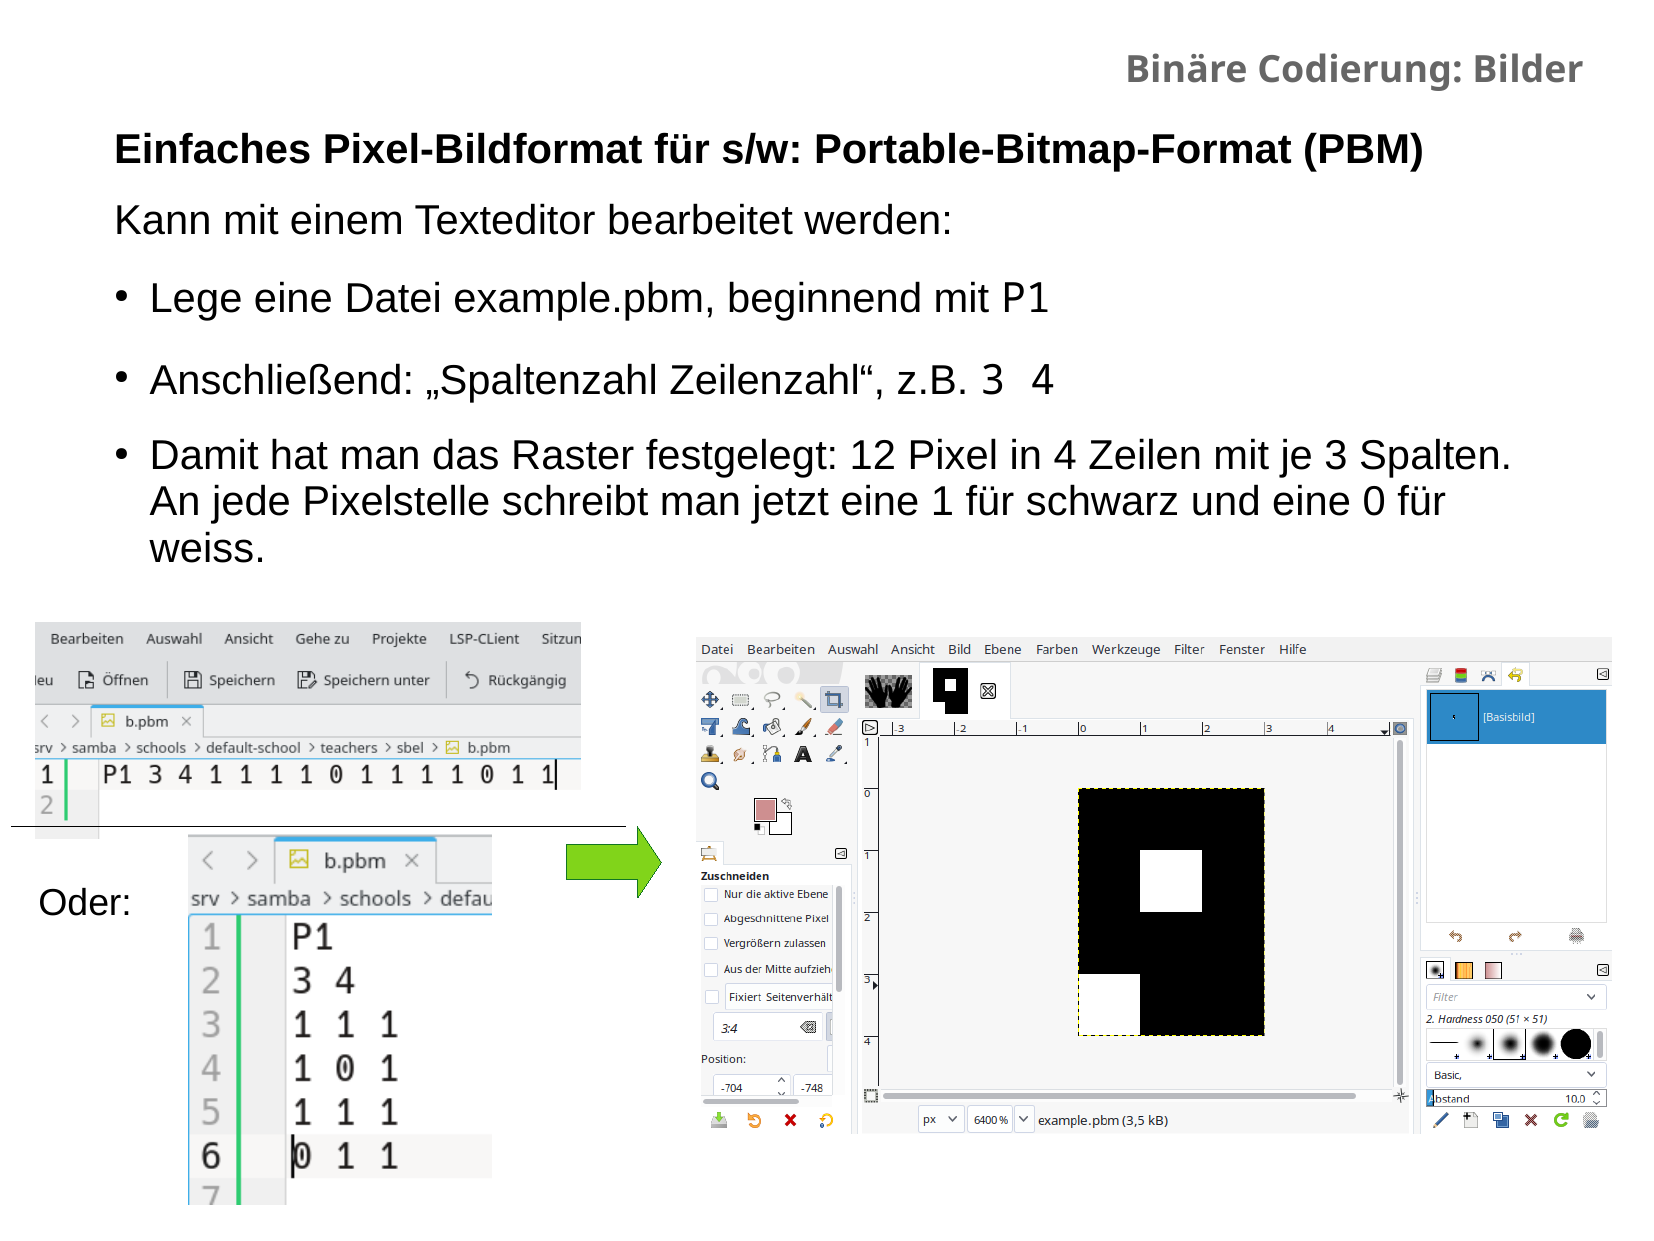

Binäre Codierung: Bilder
Einfaches Pixel-Bildformat für s/w: Portable-Bitmap-Format (PBM)
Kann mit einem Texteditor bearbeitet werden:
Lege eine Datei example.pbm, beginnend mit P1
Anschließend: „Spaltenzahl Zeilenzahl“, z.B. 3 4
Damit hat man das Raster festgelegt: 12 Pixel in 4 Zeilen mit je 3 Spalten. An jede Pixelstelle schreibt man jetzt eine 1 für schwarz und eine 0 für weiss.
Oder: